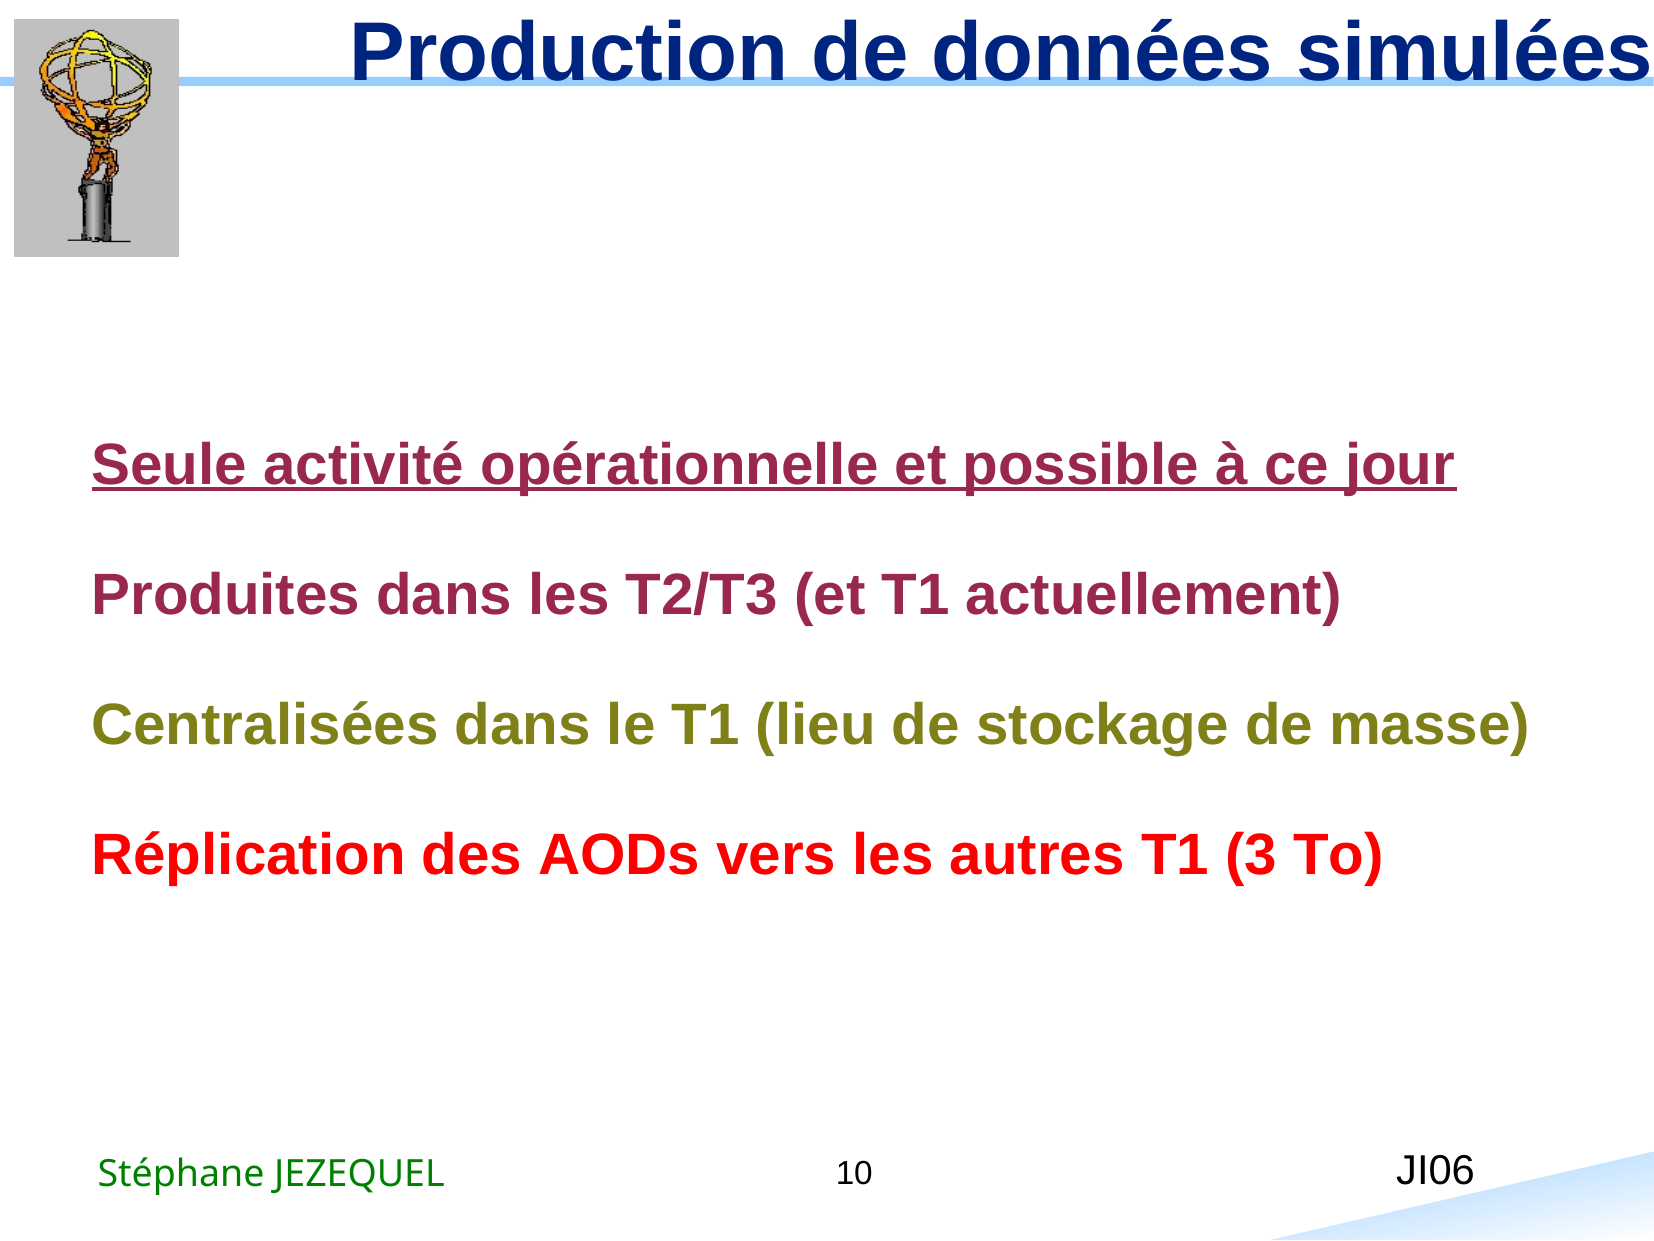

# Production de données simulées
Seule activité opérationnelle et possible à ce jour
Produites dans les T2/T3 (et T1 actuellement)
Centralisées dans le T1 (lieu de stockage de masse)
Réplication des AODs vers les autres T1 (3 To)